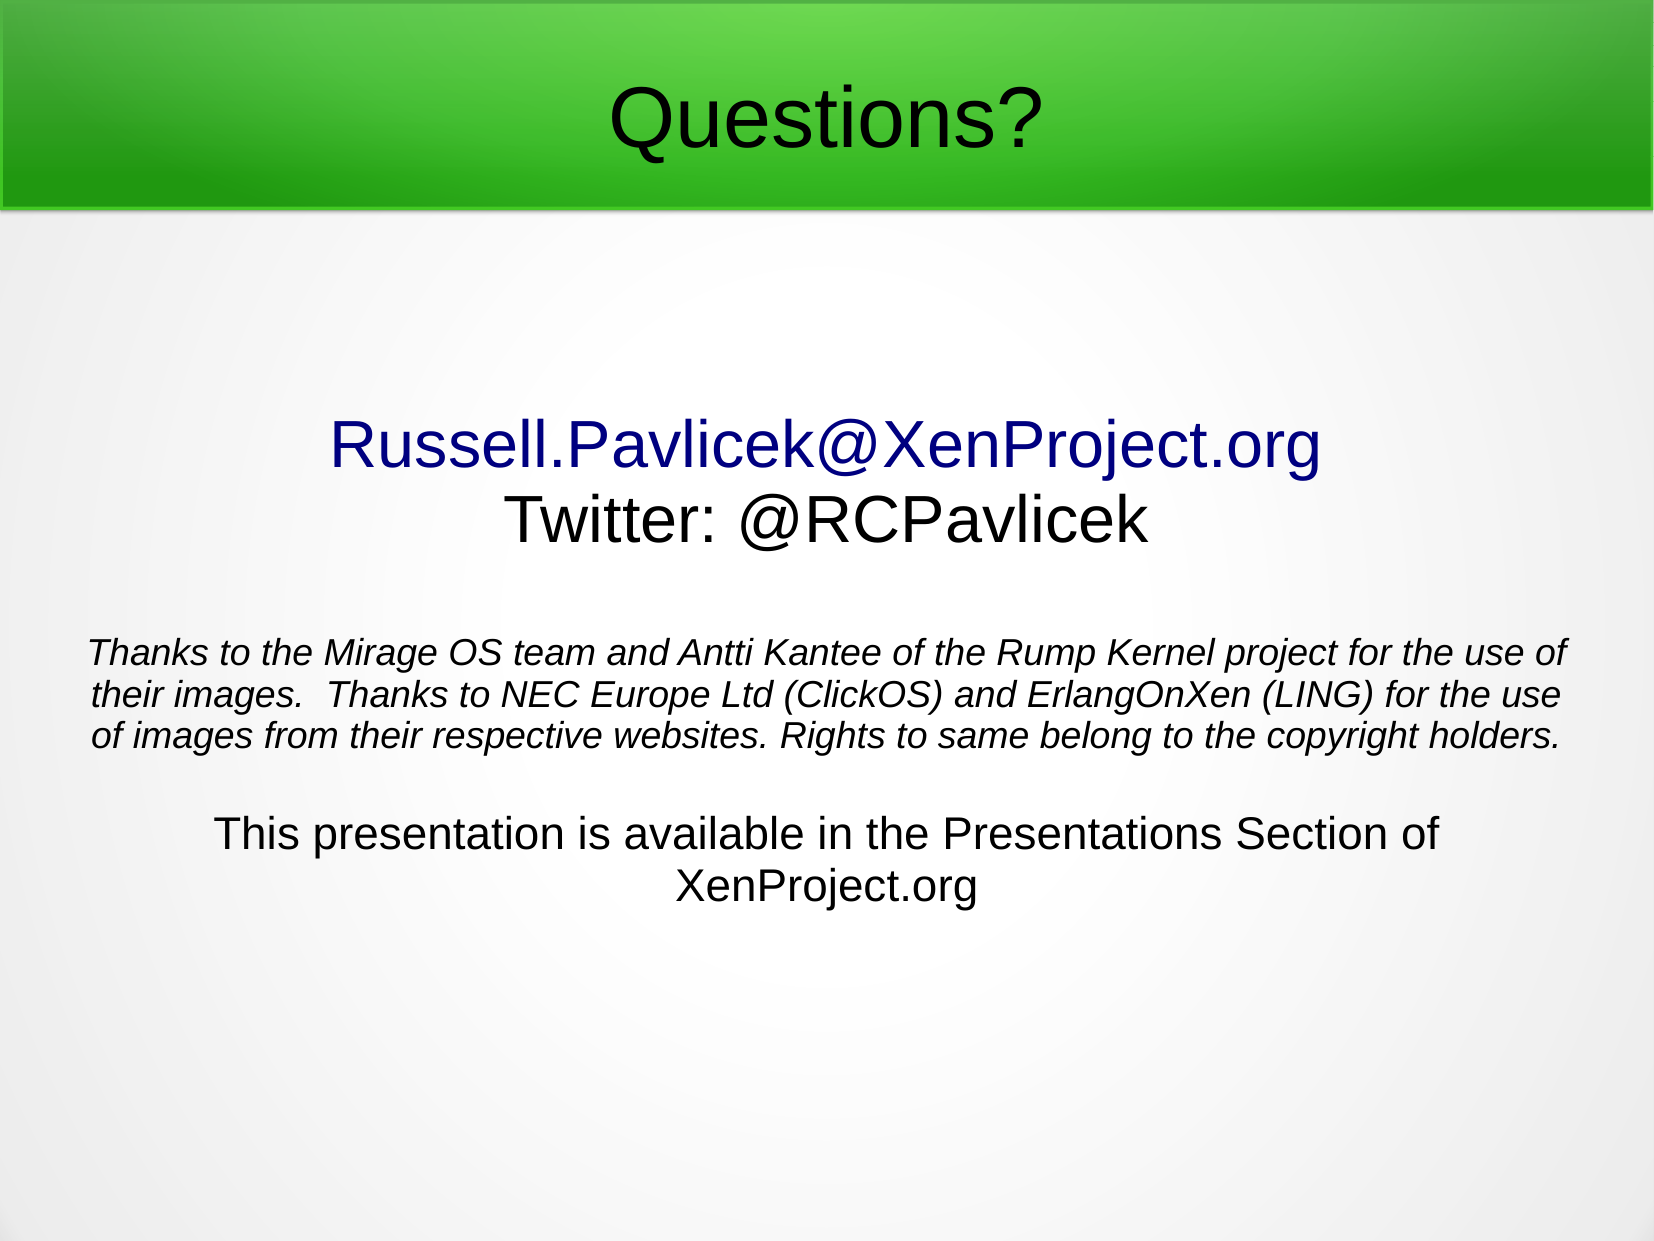

# Questions?
Russell.Pavlicek@XenProject.org
Twitter: @RCPavlicek
Thanks to the Mirage OS team and Antti Kantee of the Rump Kernel project for the use of their images. Thanks to NEC Europe Ltd (ClickOS) and ErlangOnXen (LING) for the use of images from their respective websites. Rights to same belong to the copyright holders.
This presentation is available in the Presentations Section of XenProject.org